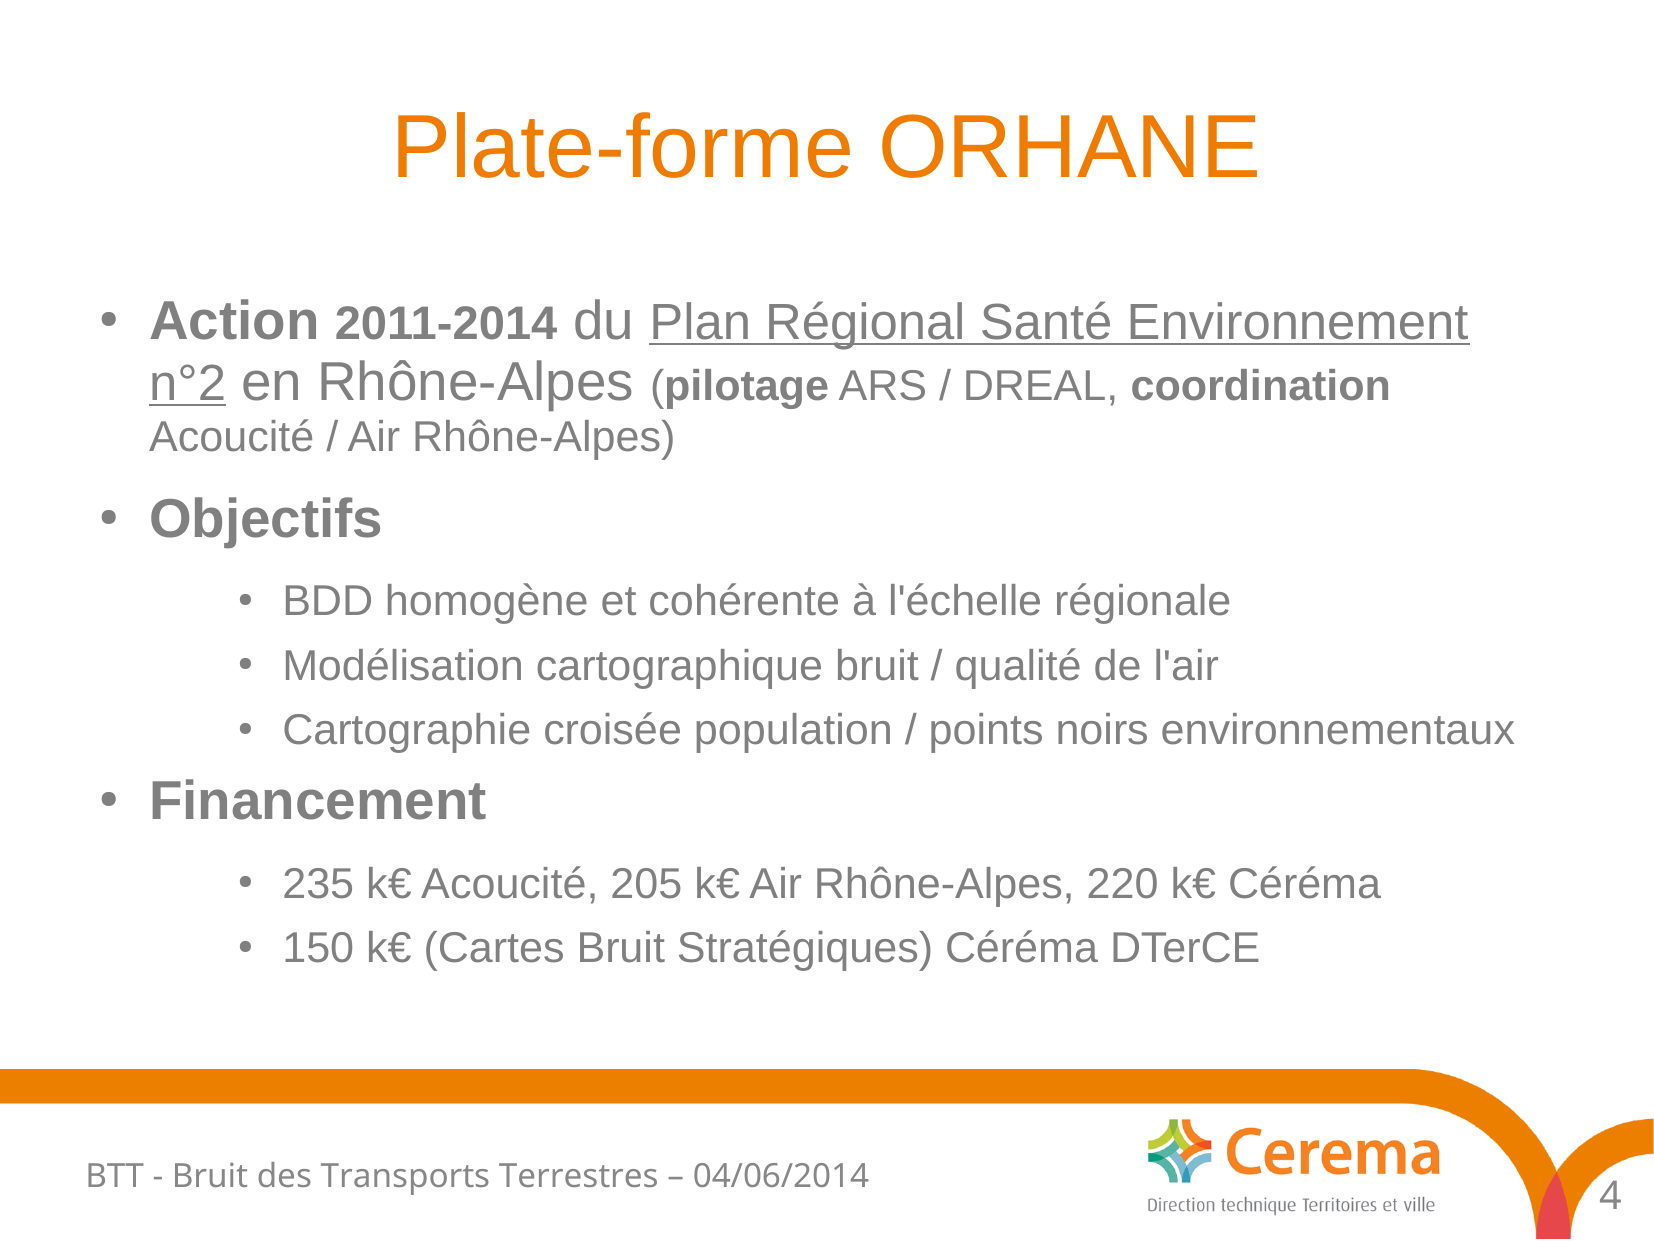

# Plate-forme ORHANE
Action 2011-2014 du Plan Régional Santé Environnement n°2 en Rhône-Alpes (pilotage ARS / DREAL, coordination Acoucité / Air Rhône-Alpes)
Objectifs
BDD homogène et cohérente à l'échelle régionale
Modélisation cartographique bruit / qualité de l'air
Cartographie croisée population / points noirs environnementaux
Financement
235 k€ Acoucité, 205 k€ Air Rhône-Alpes, 220 k€ Céréma
150 k€ (Cartes Bruit Stratégiques) Céréma DTerCE